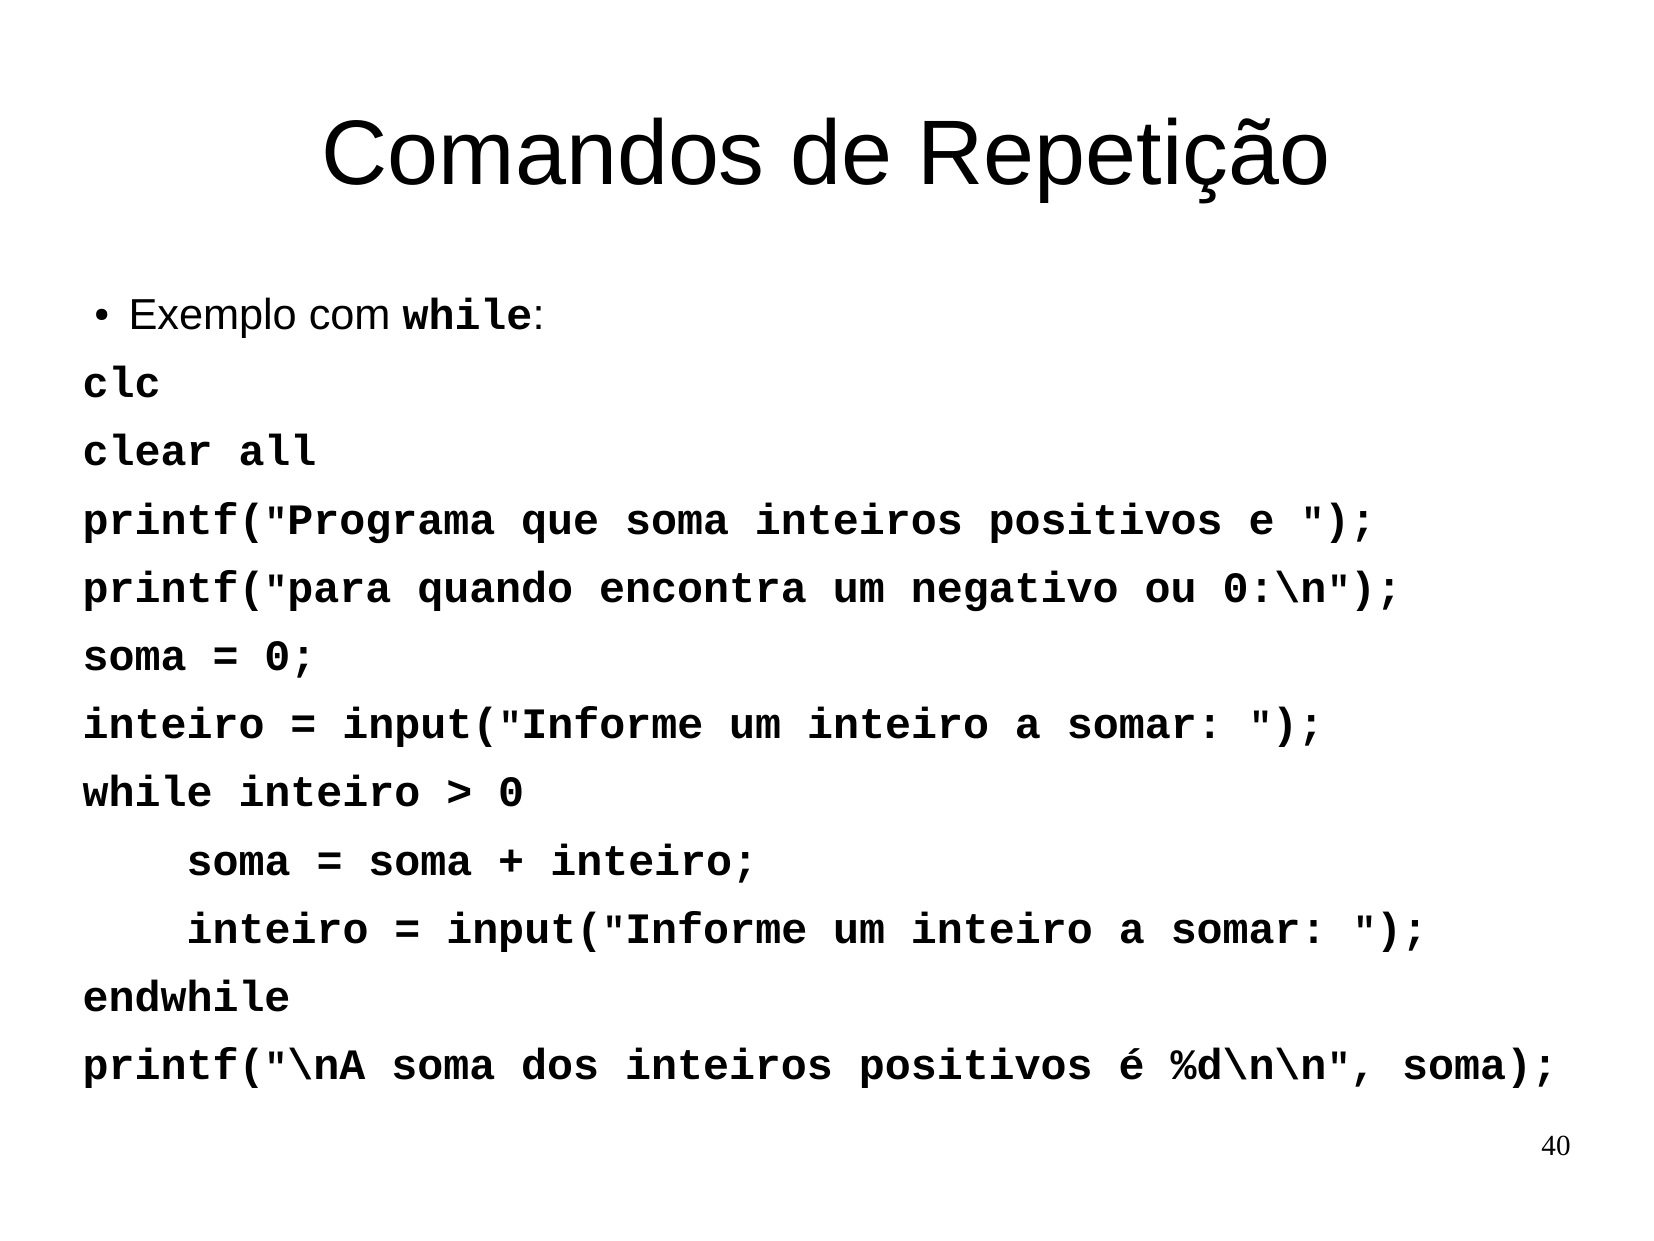

# Comandos de Repetição
Exemplo com while:
clc
clear all
printf("Programa que soma inteiros positivos e ");
printf("para quando encontra um negativo ou 0:\n");
soma = 0;
inteiro = input("Informe um inteiro a somar: ");
while inteiro > 0
 soma = soma + inteiro;
 inteiro = input("Informe um inteiro a somar: ");
endwhile
printf("\nA soma dos inteiros positivos é %d\n\n", soma);
40